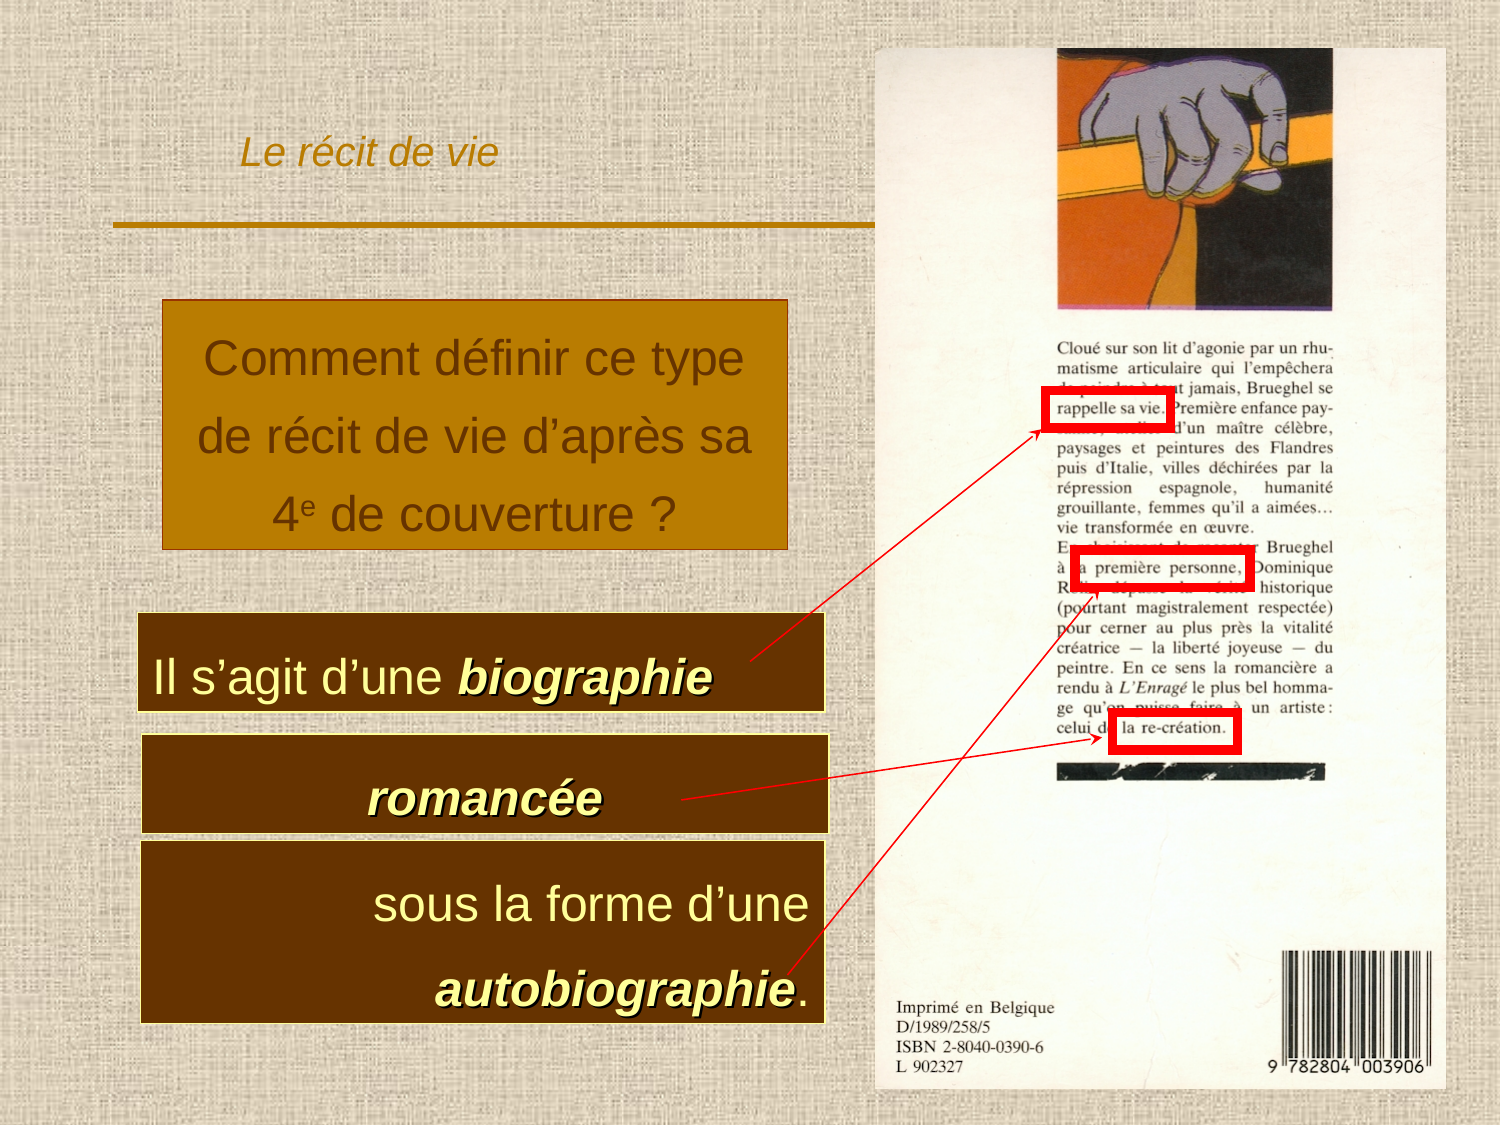

Le récit de vie
Comment définir ce type de récit de vie d’après sa 4e de couverture ?
Il s’agit d’une biographie
romancée
sous la forme d’une autobiographie.
37